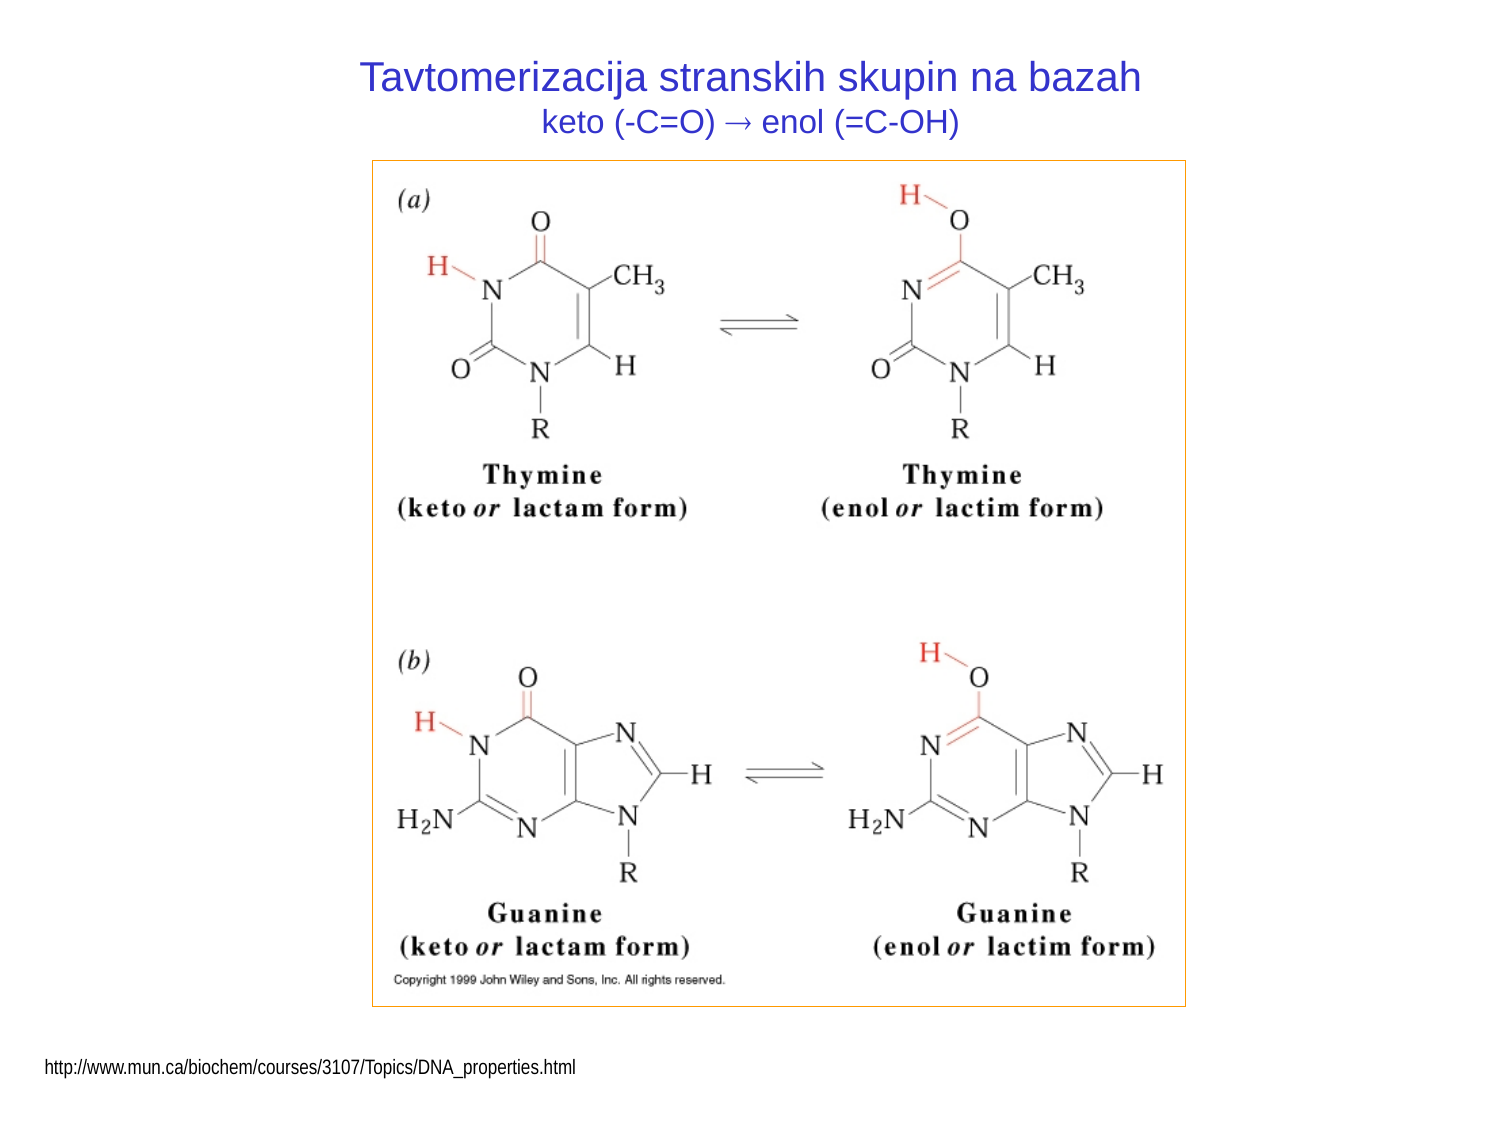

Tavtomerizacija stranskih skupin na bazah
keto (-C=O)  enol (=C-OH)
http://www.mun.ca/biochem/courses/3107/Topics/DNA_properties.html